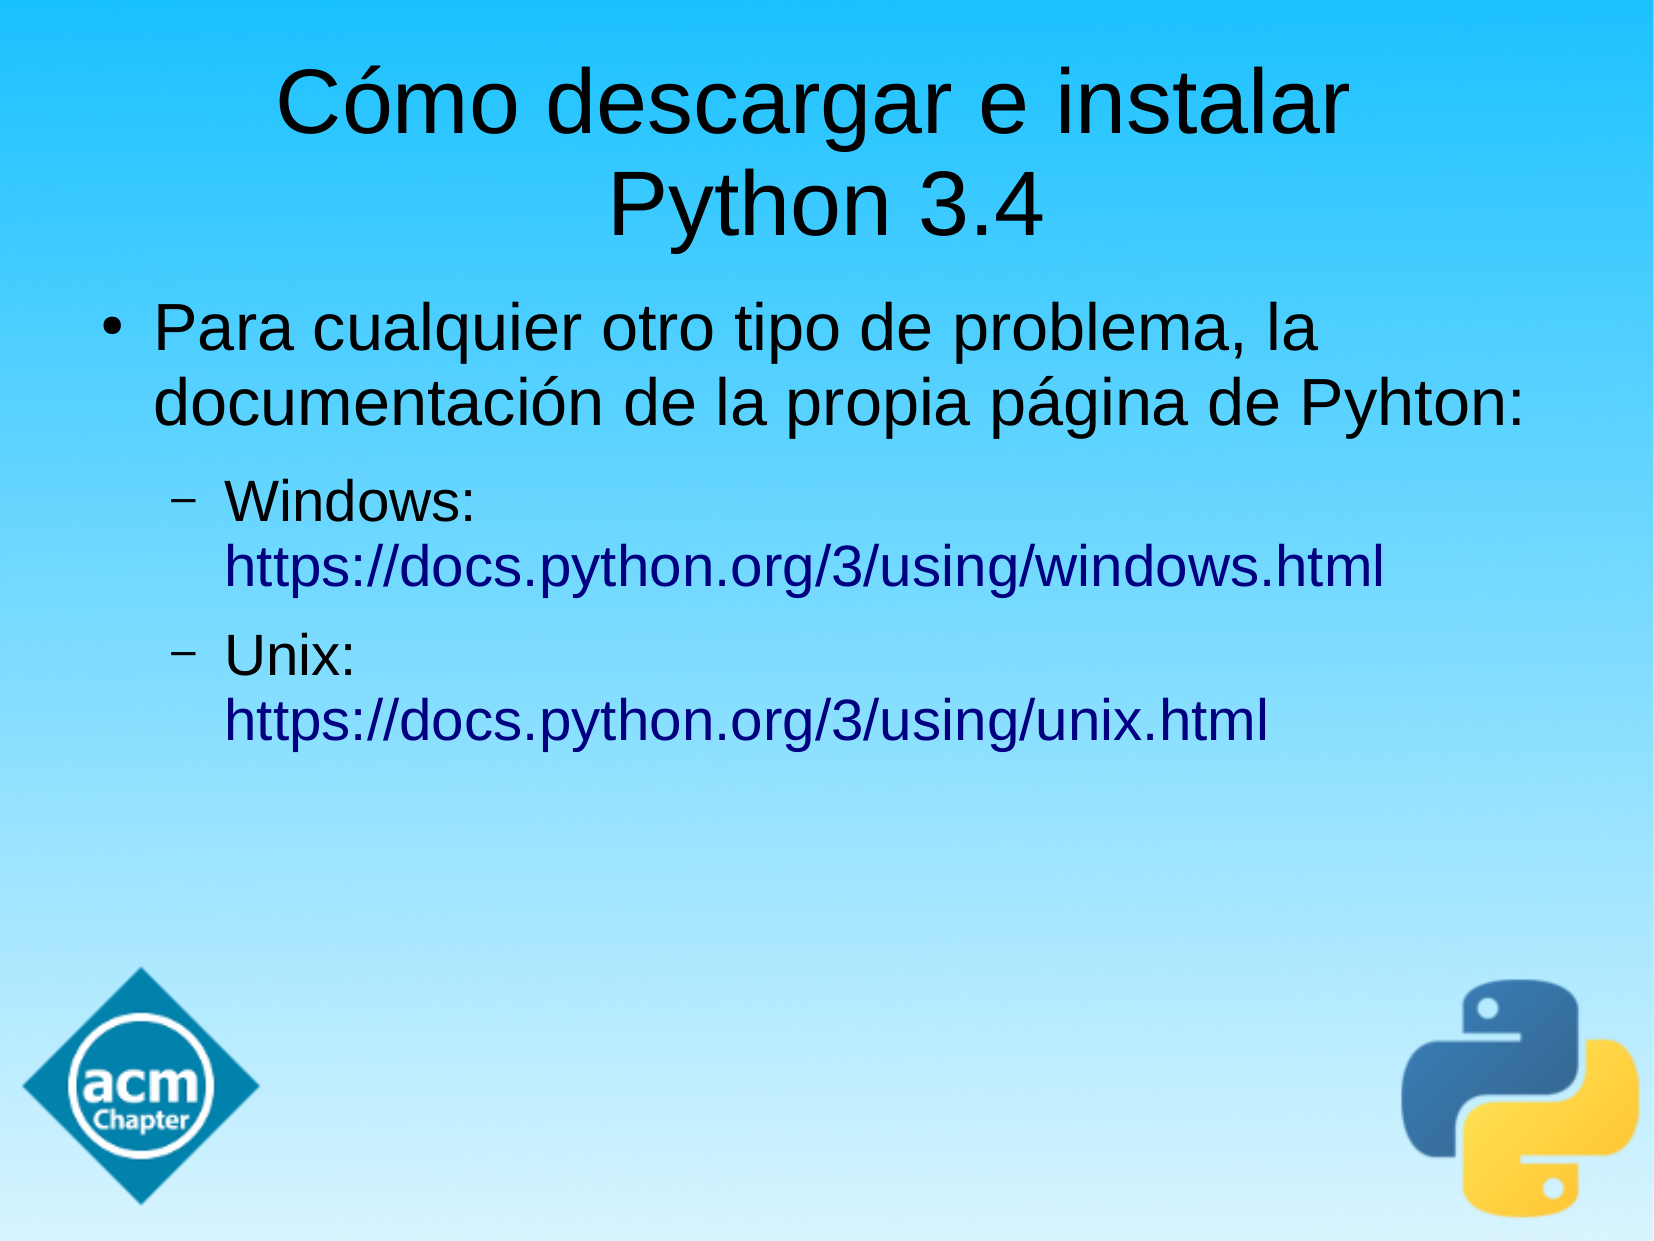

# Cómo descargar e instalar Python 3.4
Para cualquier otro tipo de problema, la documentación de la propia página de Pyhton:
Windows: https://docs.python.org/3/using/windows.html
Unix:			 https://docs.python.org/3/using/unix.html